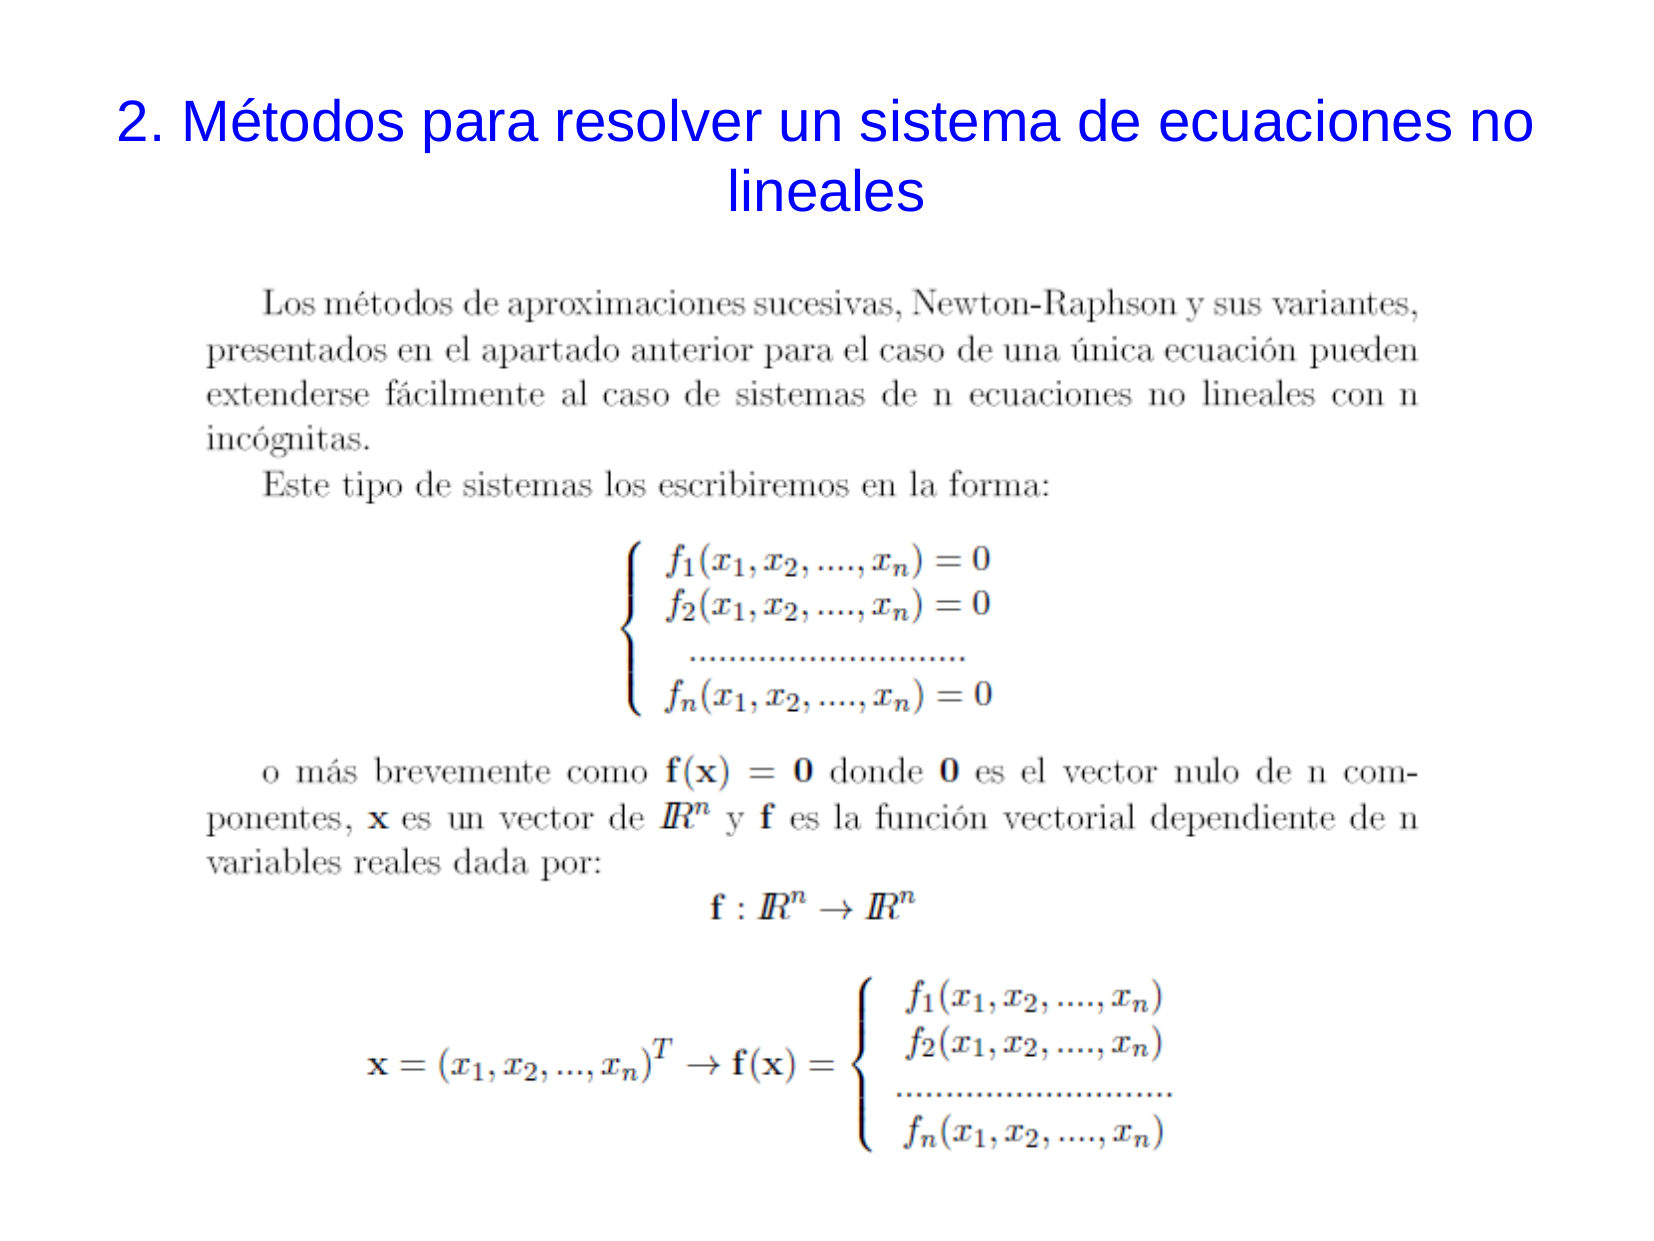

# 2. Métodos para resolver un sistema de ecuaciones no lineales